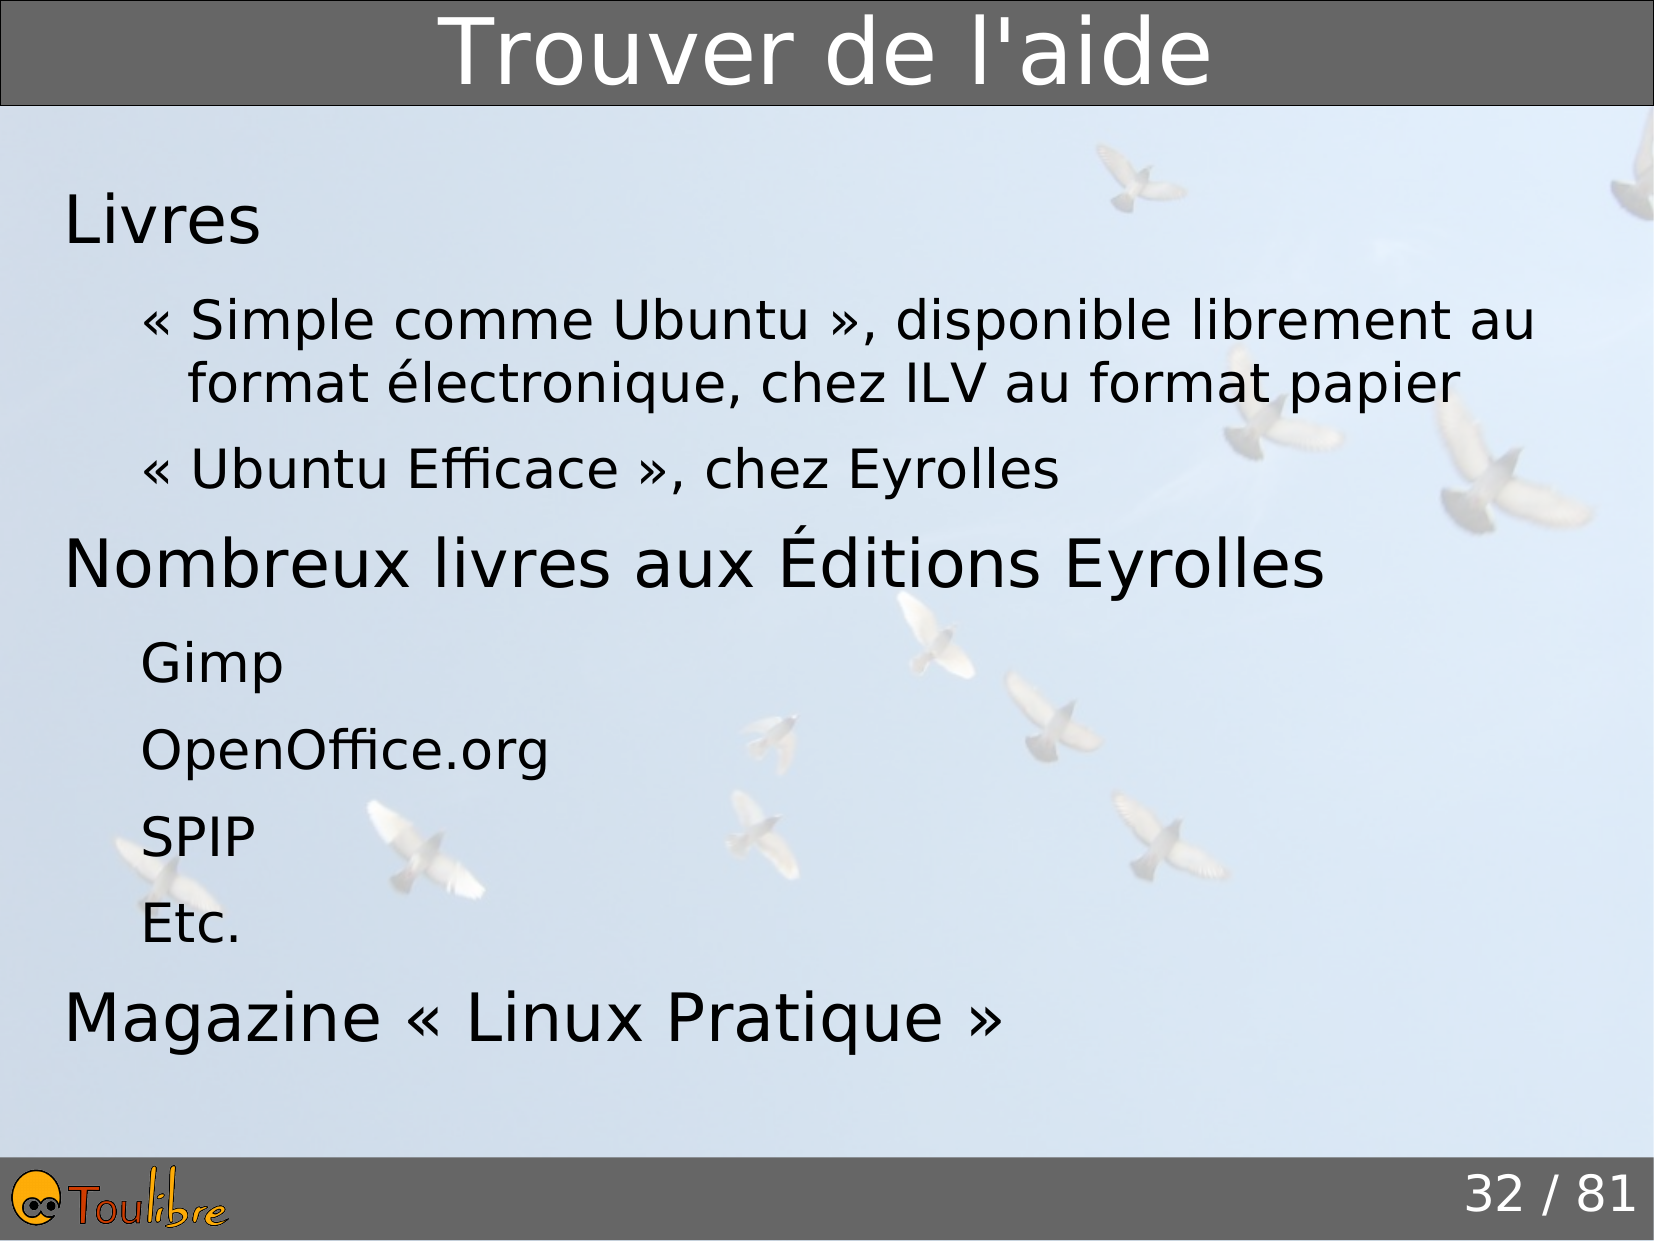

# Trouver de l'aide
Livres
« Simple comme Ubuntu », disponible librement au format électronique, chez ILV au format papier
« Ubuntu Efficace », chez Eyrolles
Nombreux livres aux Éditions Eyrolles
Gimp
OpenOffice.org
SPIP
Etc.
Magazine « Linux Pratique »